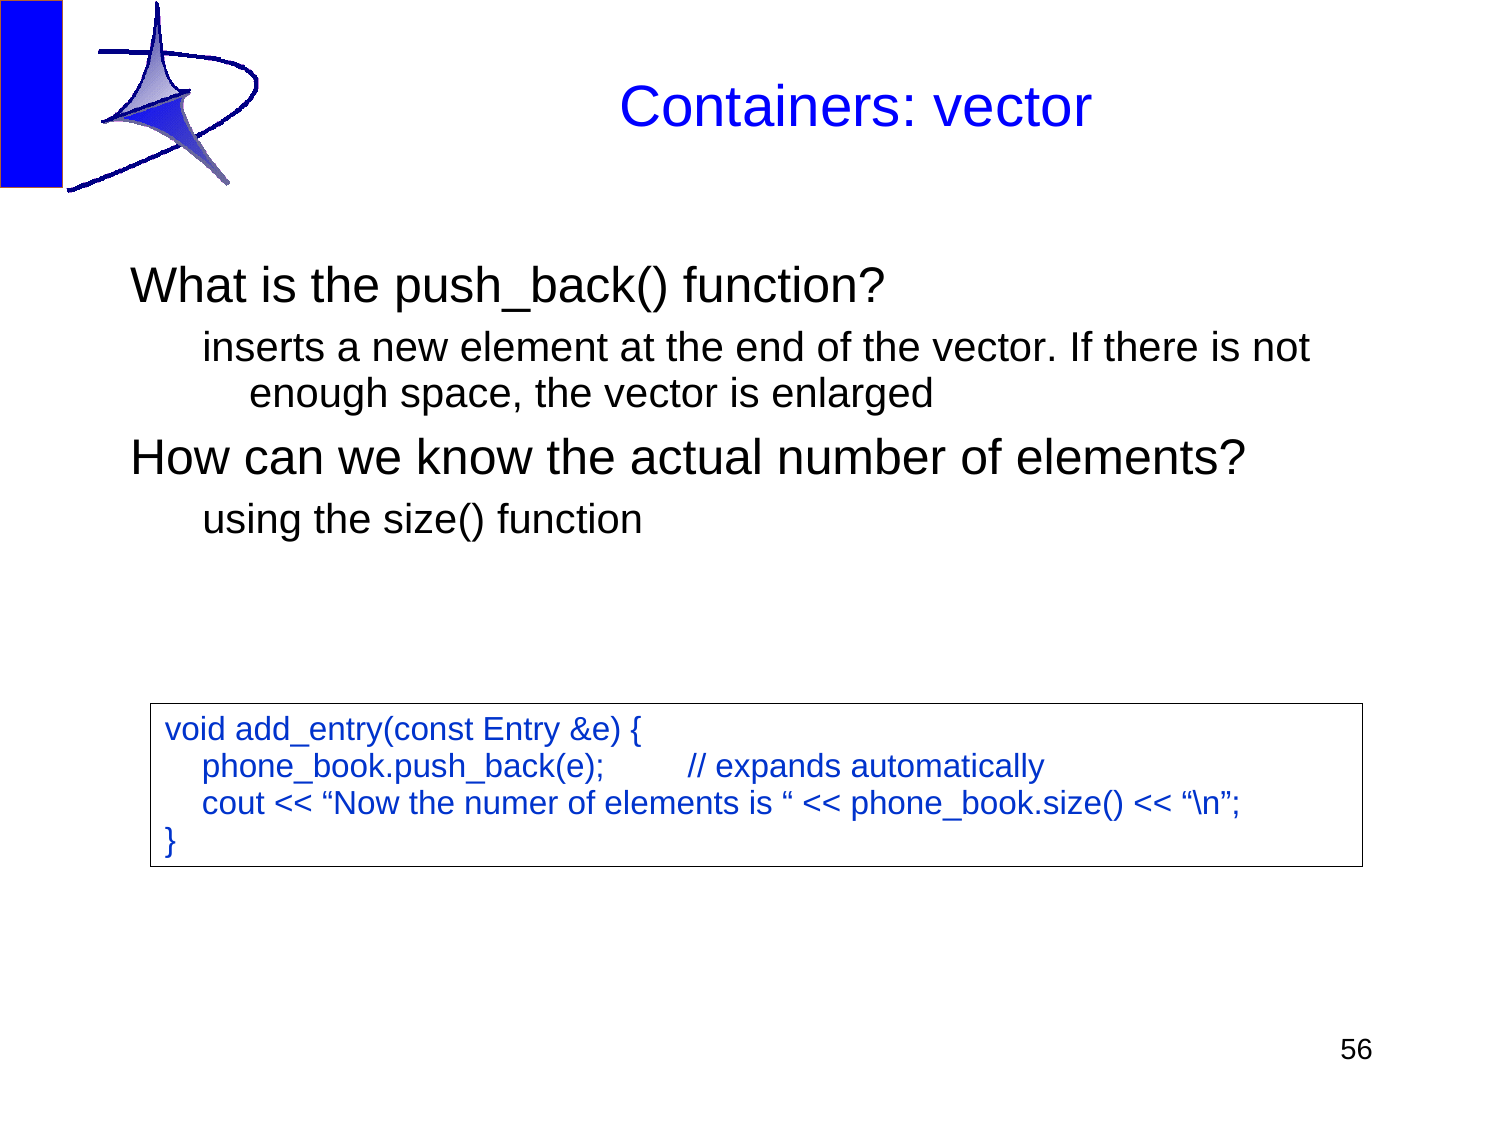

# Containers: vector
What is the push_back() function?
inserts a new element at the end of the vector. If there is not enough space, the vector is enlarged
How can we know the actual number of elements?
using the size() function
void add_entry(const Entry &e) {
 phone_book.push_back(e); // expands automatically
 cout << “Now the numer of elements is “ << phone_book.size() << “\n”;
}
56